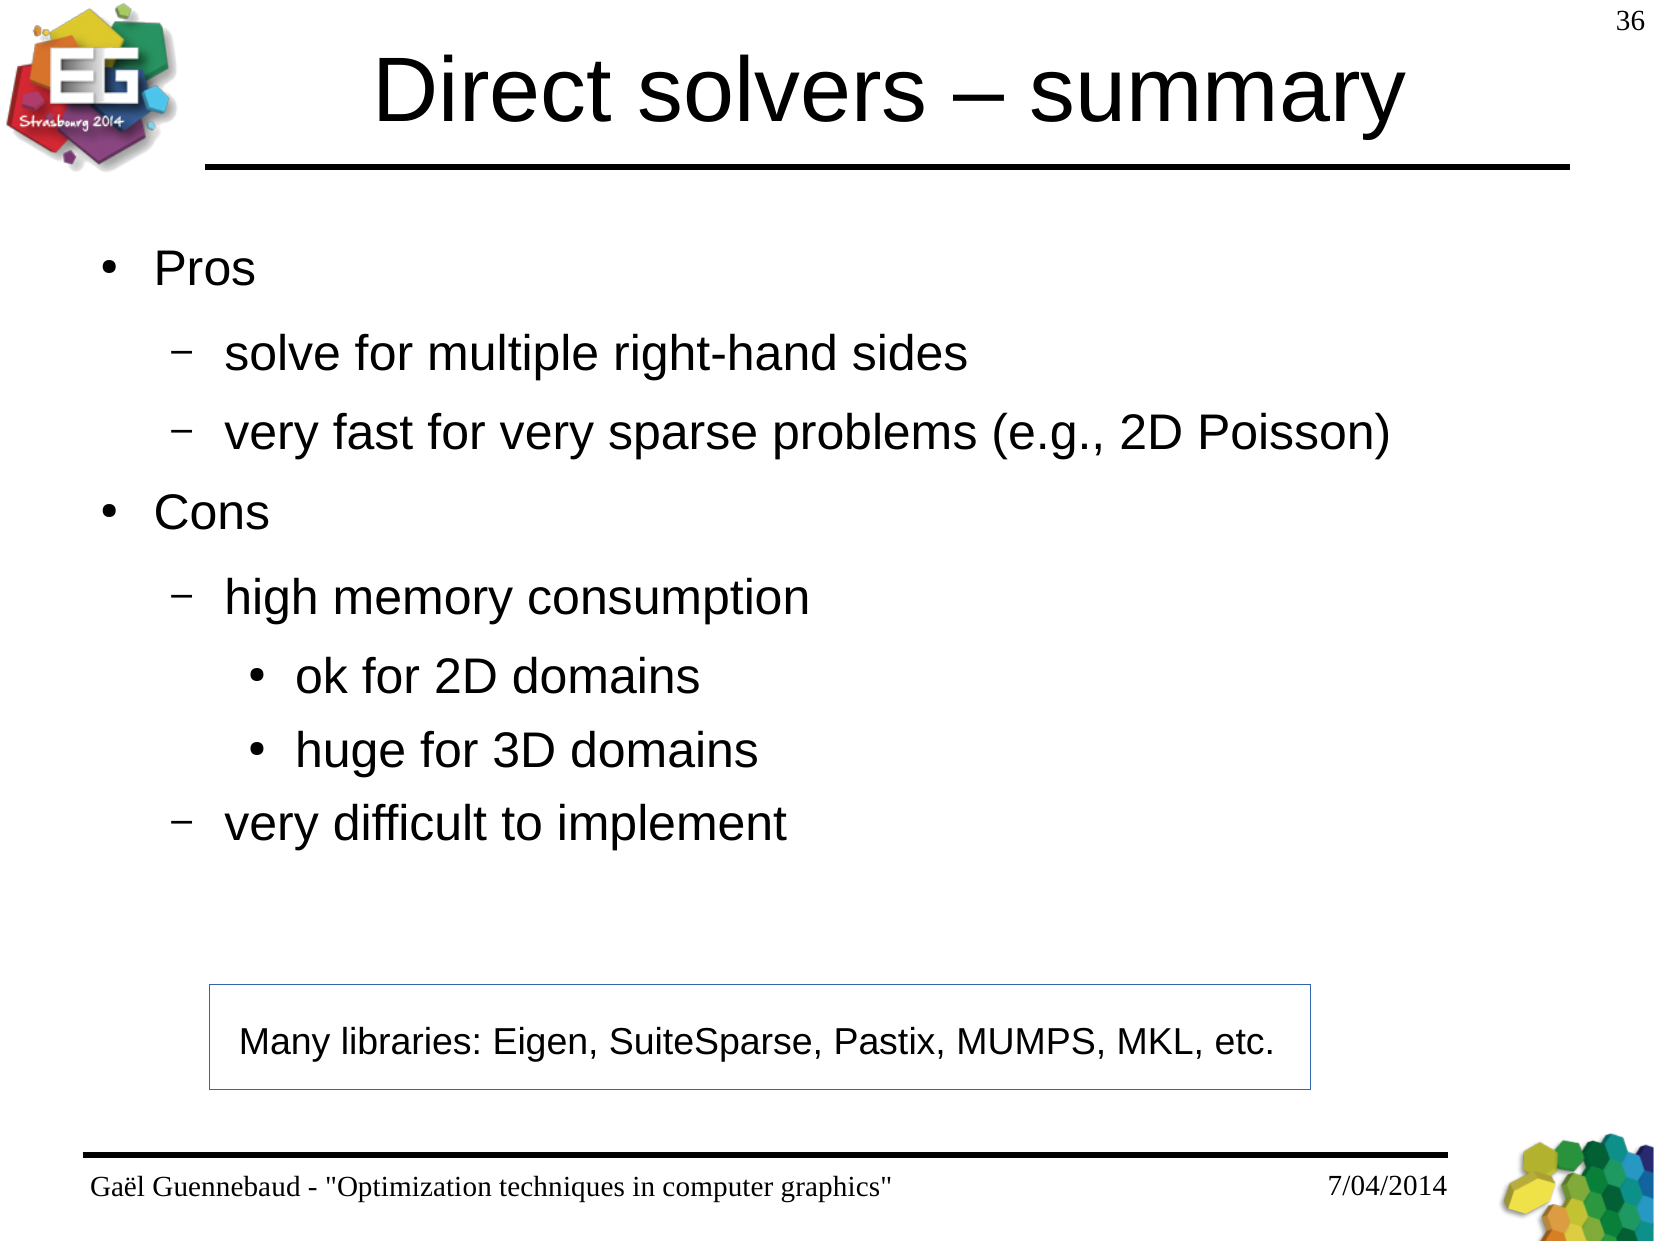

36
# Direct solvers – summary
Pros
solve for multiple right-hand sides
very fast for very sparse problems (e.g., 2D Poisson)
Cons
high memory consumption
ok for 2D domains
huge for 3D domains
very difficult to implement
Many libraries: Eigen, SuiteSparse, Pastix, MUMPS, MKL, etc.
7/04/2014
Gaël Guennebaud - "Optimization techniques in computer graphics"